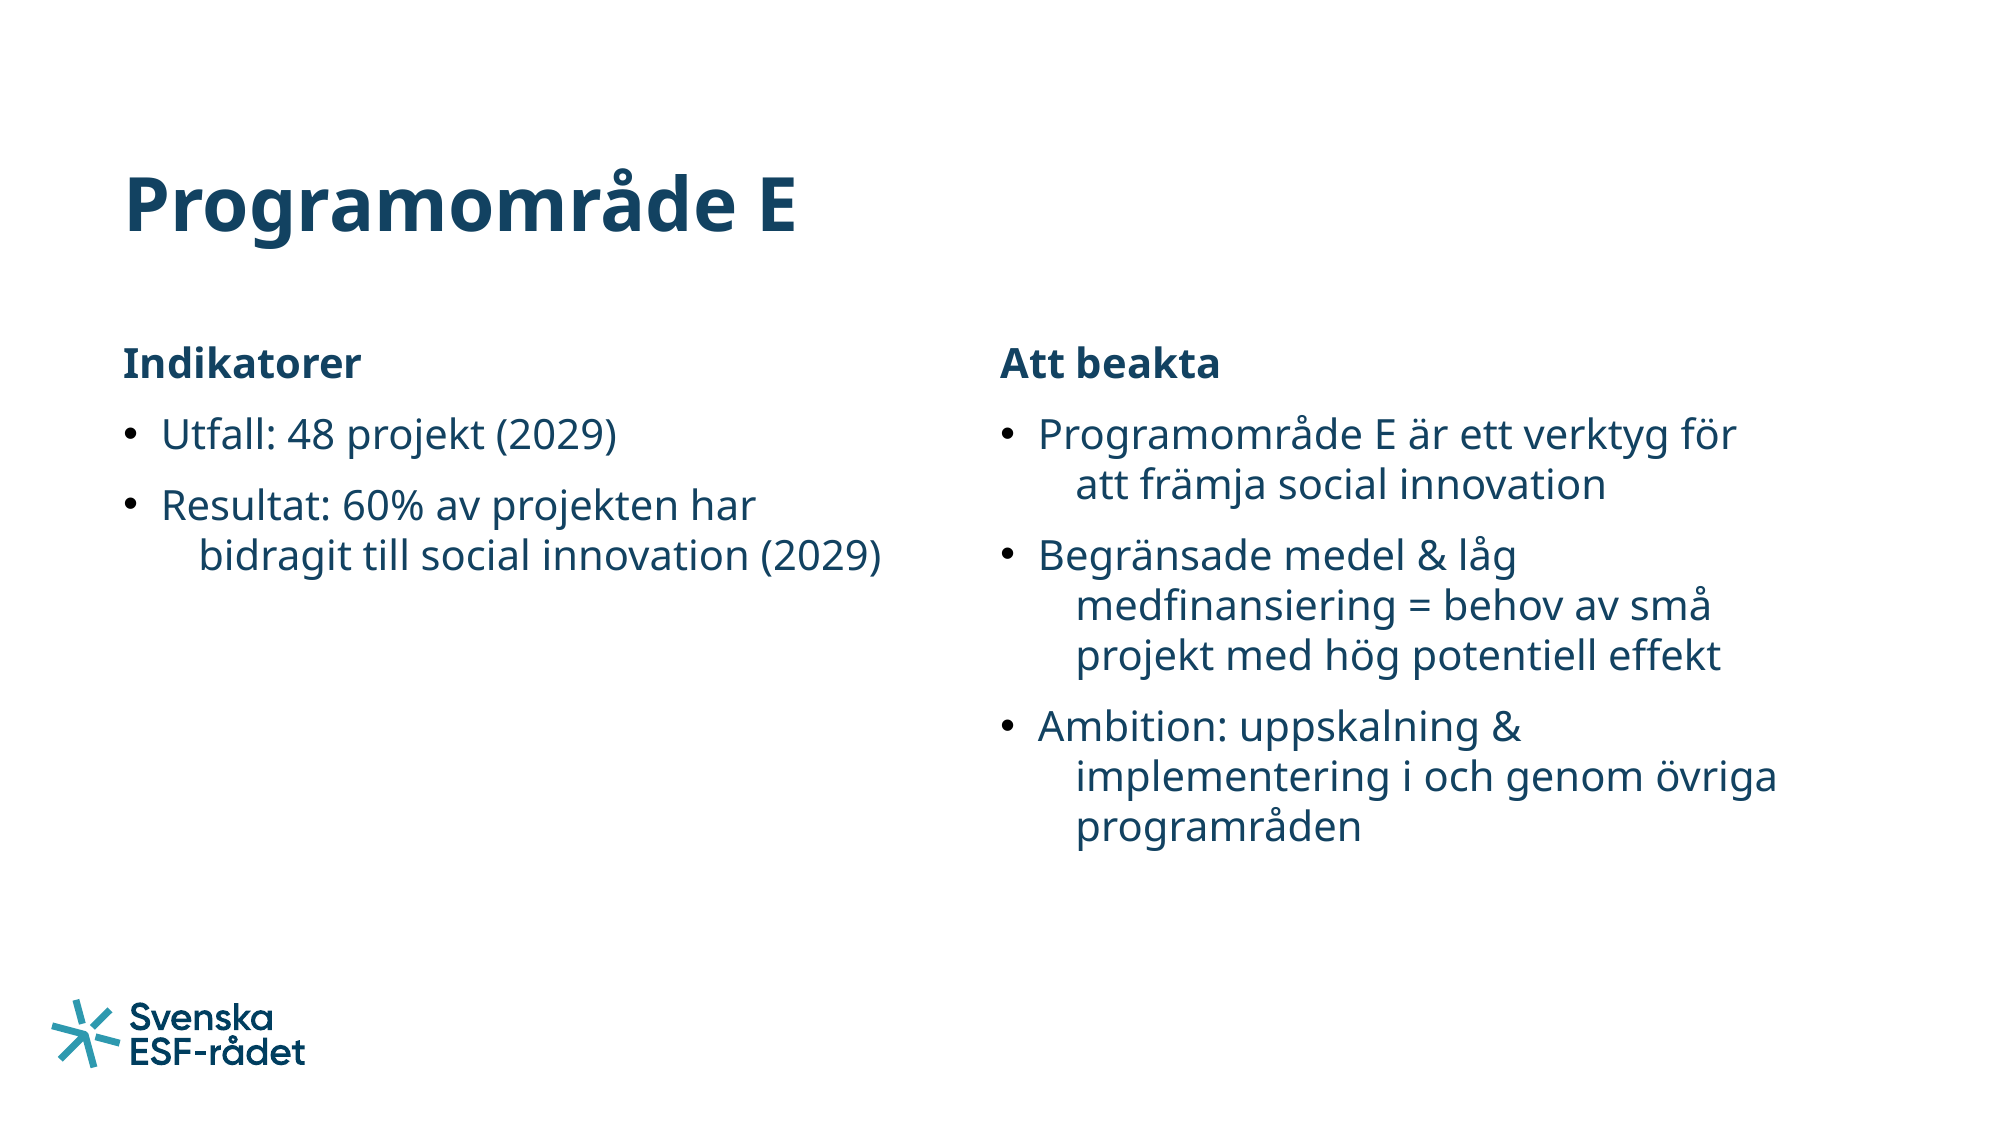

# Programområde E
Indikatorer
Utfall: 48 projekt (2029)
Resultat: 60% av projekten har bidragit till social innovation (2029)
Att beakta
Programområde E är ett verktyg för att främja social innovation
Begränsade medel & låg medfinansiering = behov av små projekt med hög potentiell effekt
Ambition: uppskalning & implementering i och genom övriga programråden